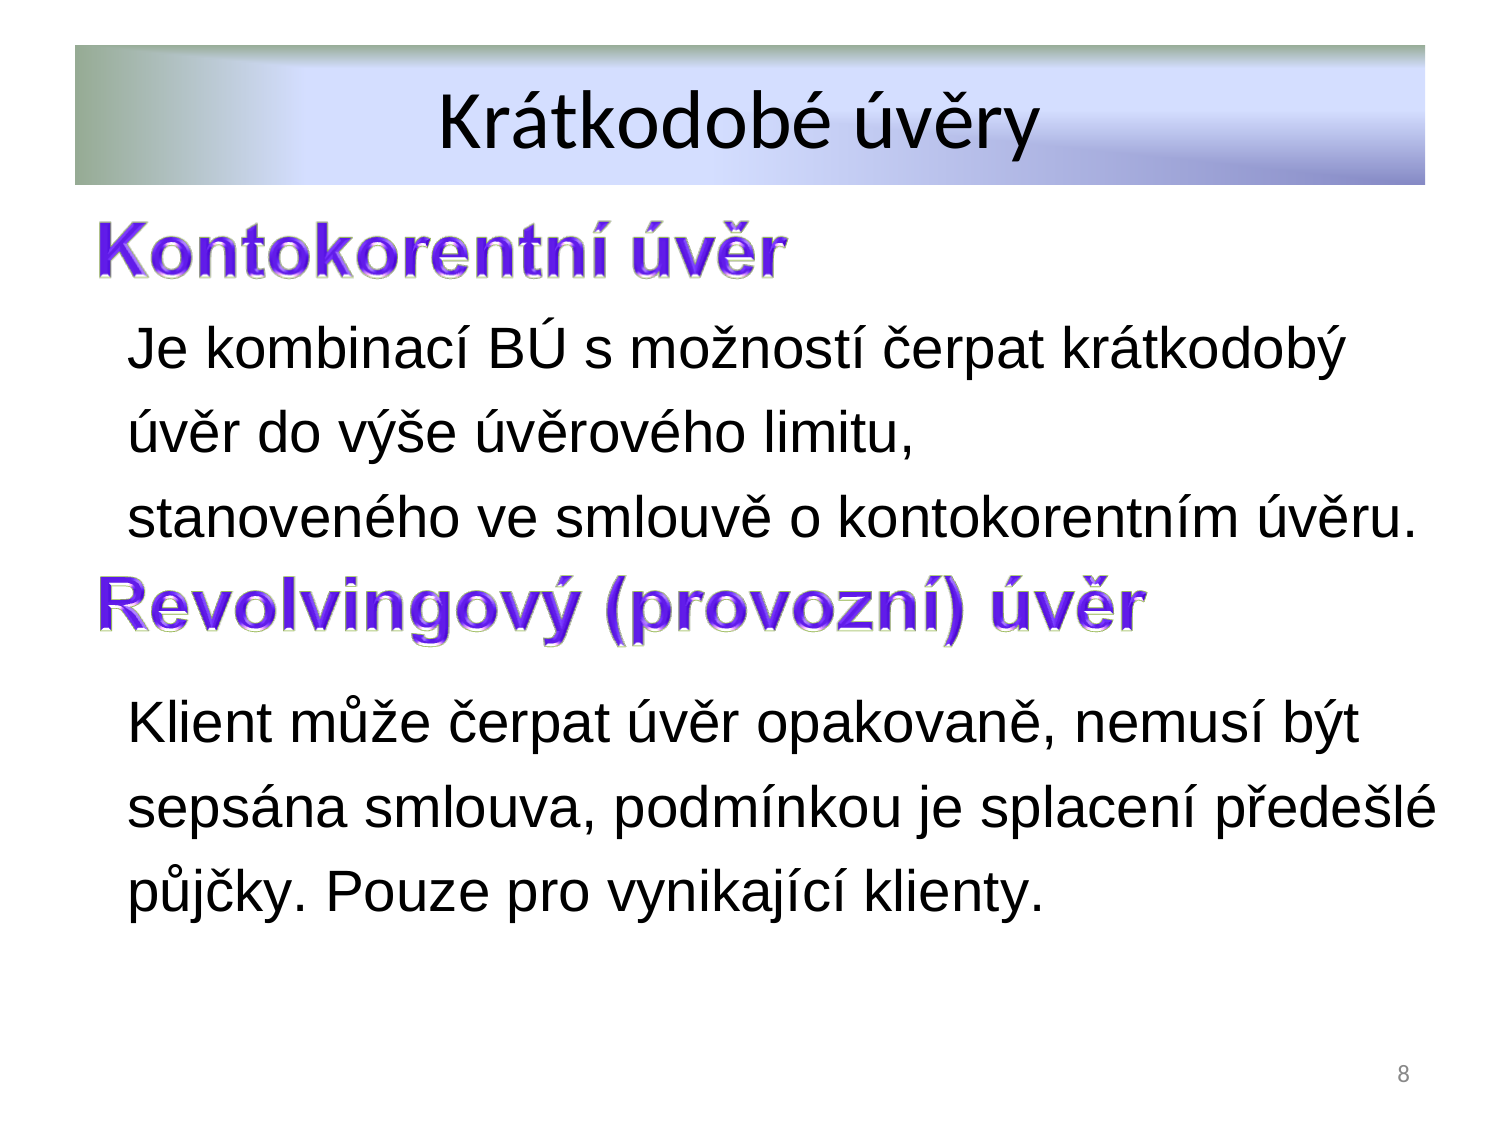

# Krátkodobé úvěry
Je kombinací BÚ s možností čerpat krátkodobý
úvěr do výše úvěrového limitu,
stanoveného ve smlouvě o kontokorentním úvěru.
Klient může čerpat úvěr opakovaně, nemusí být
sepsána smlouva, podmínkou je splacení předešlé
půjčky. Pouze pro vynikající klienty.